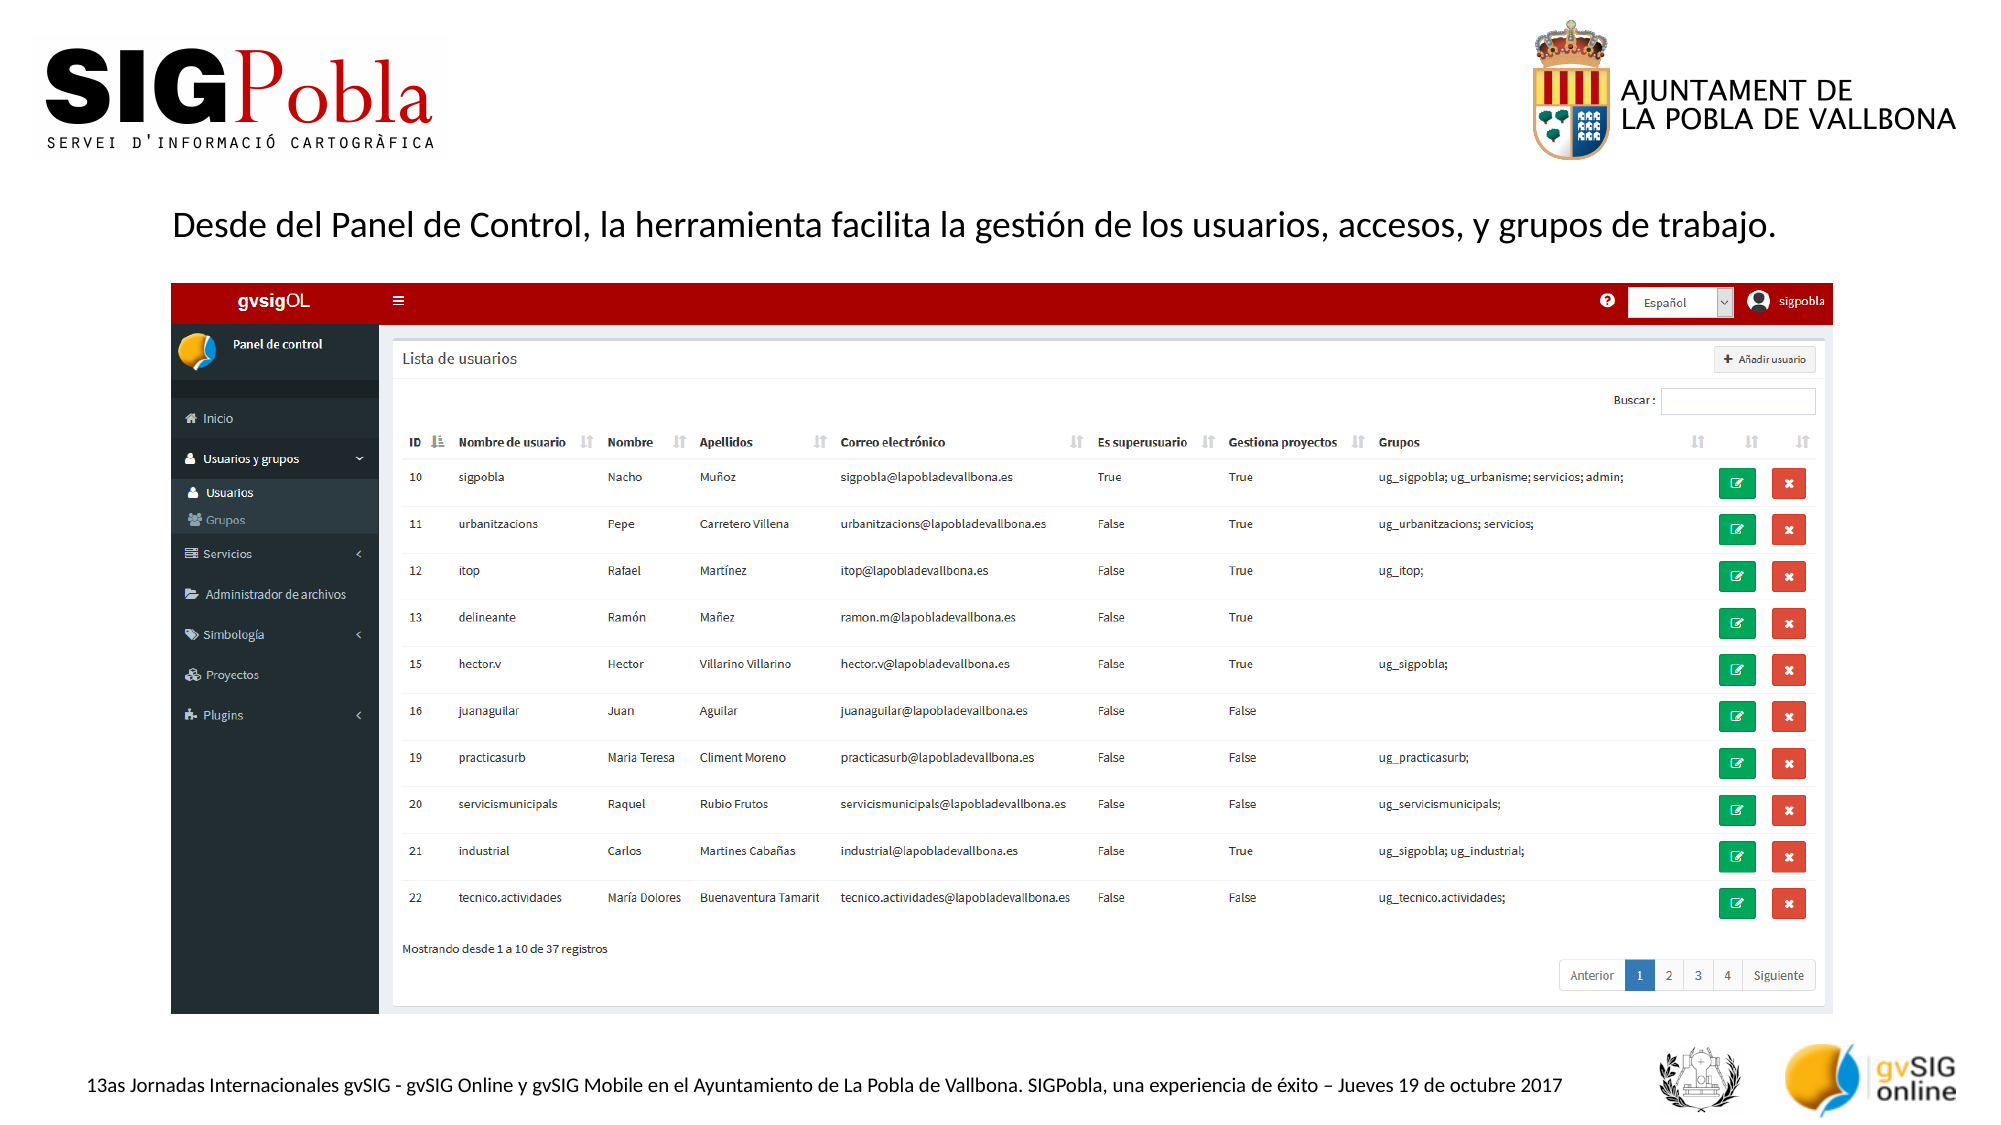

Desde del Panel de Control, la herramienta facilita la gestión de los usuarios, accesos, y grupos de trabajo.
13as Jornadas Internacionales gvSIG - gvSIG Online y gvSIG Mobile en el Ayuntamiento de La Pobla de Vallbona. SIGPobla, una experiencia de éxito – Jueves 19 de octubre 2017